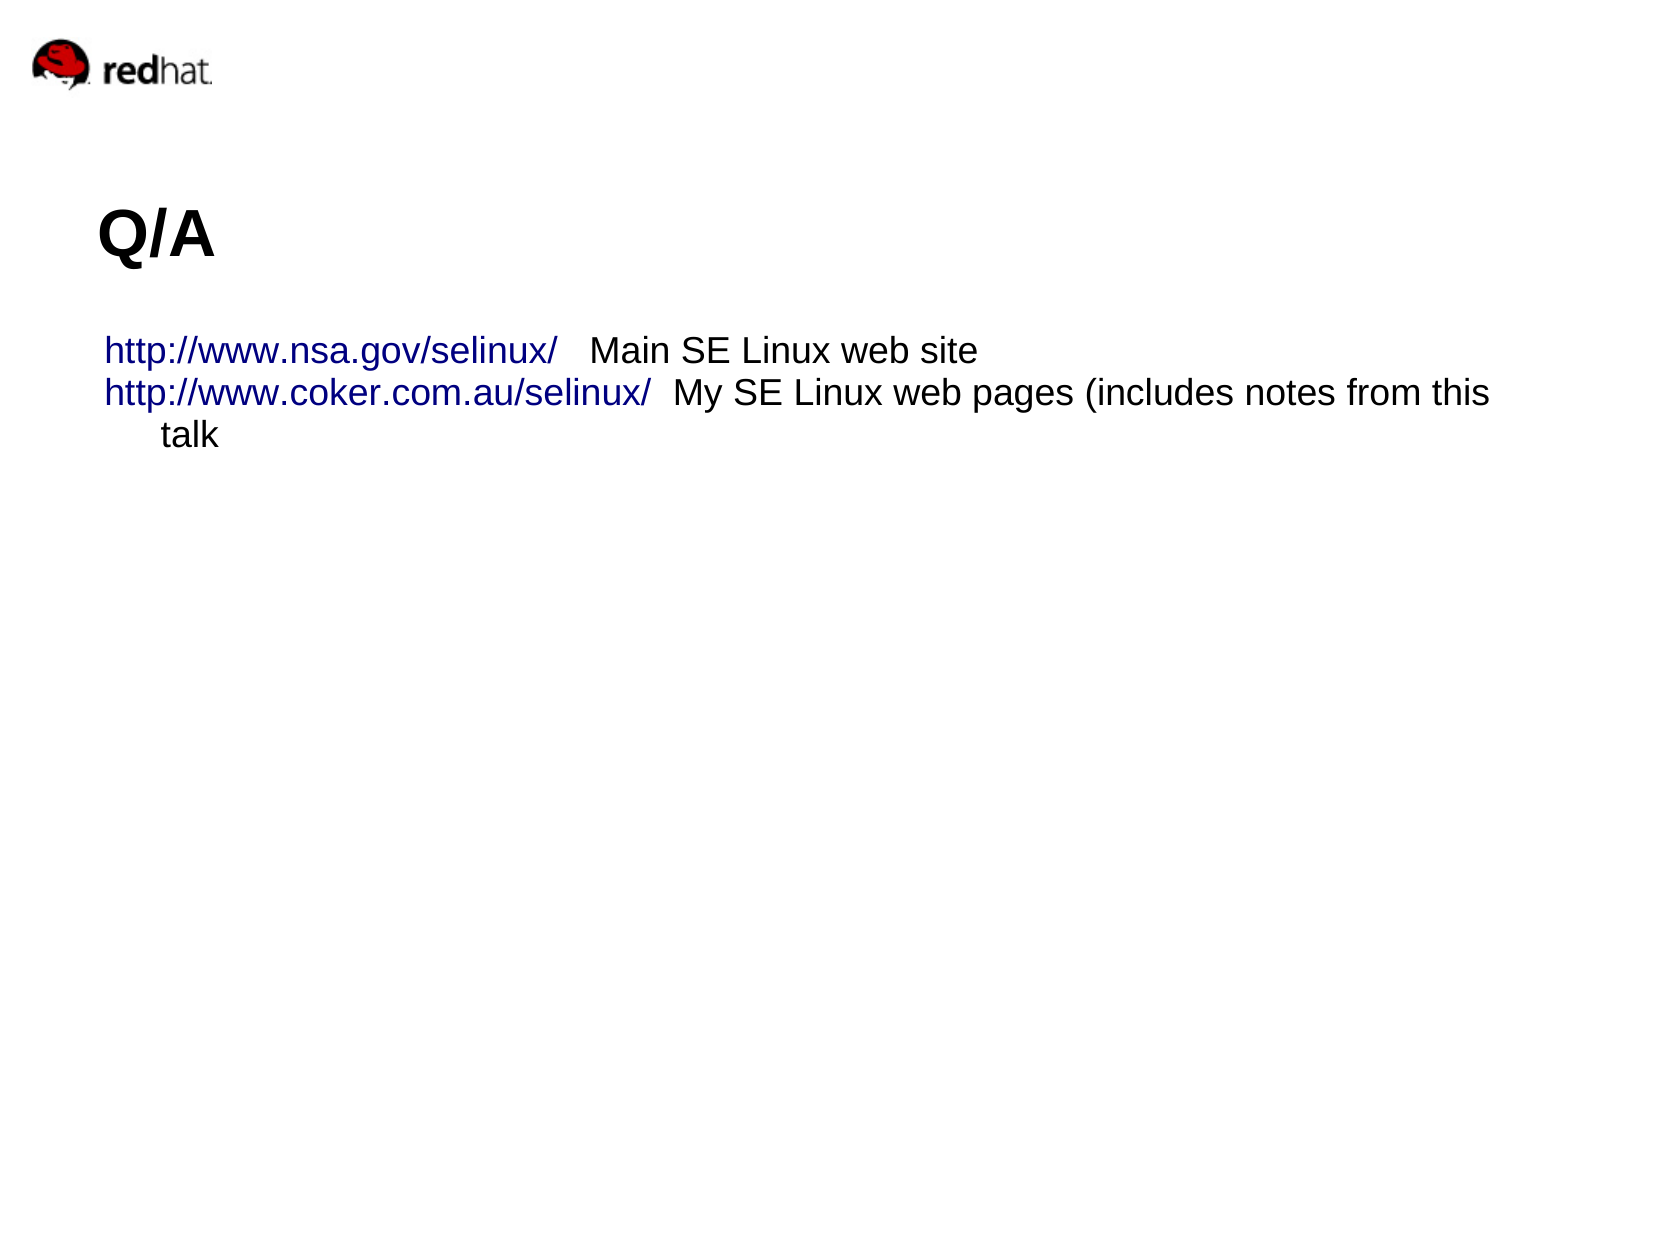

# Q/A
http://www.nsa.gov/selinux/ Main SE Linux web site
http://www.coker.com.au/selinux/ My SE Linux web pages (includes notes from this talk